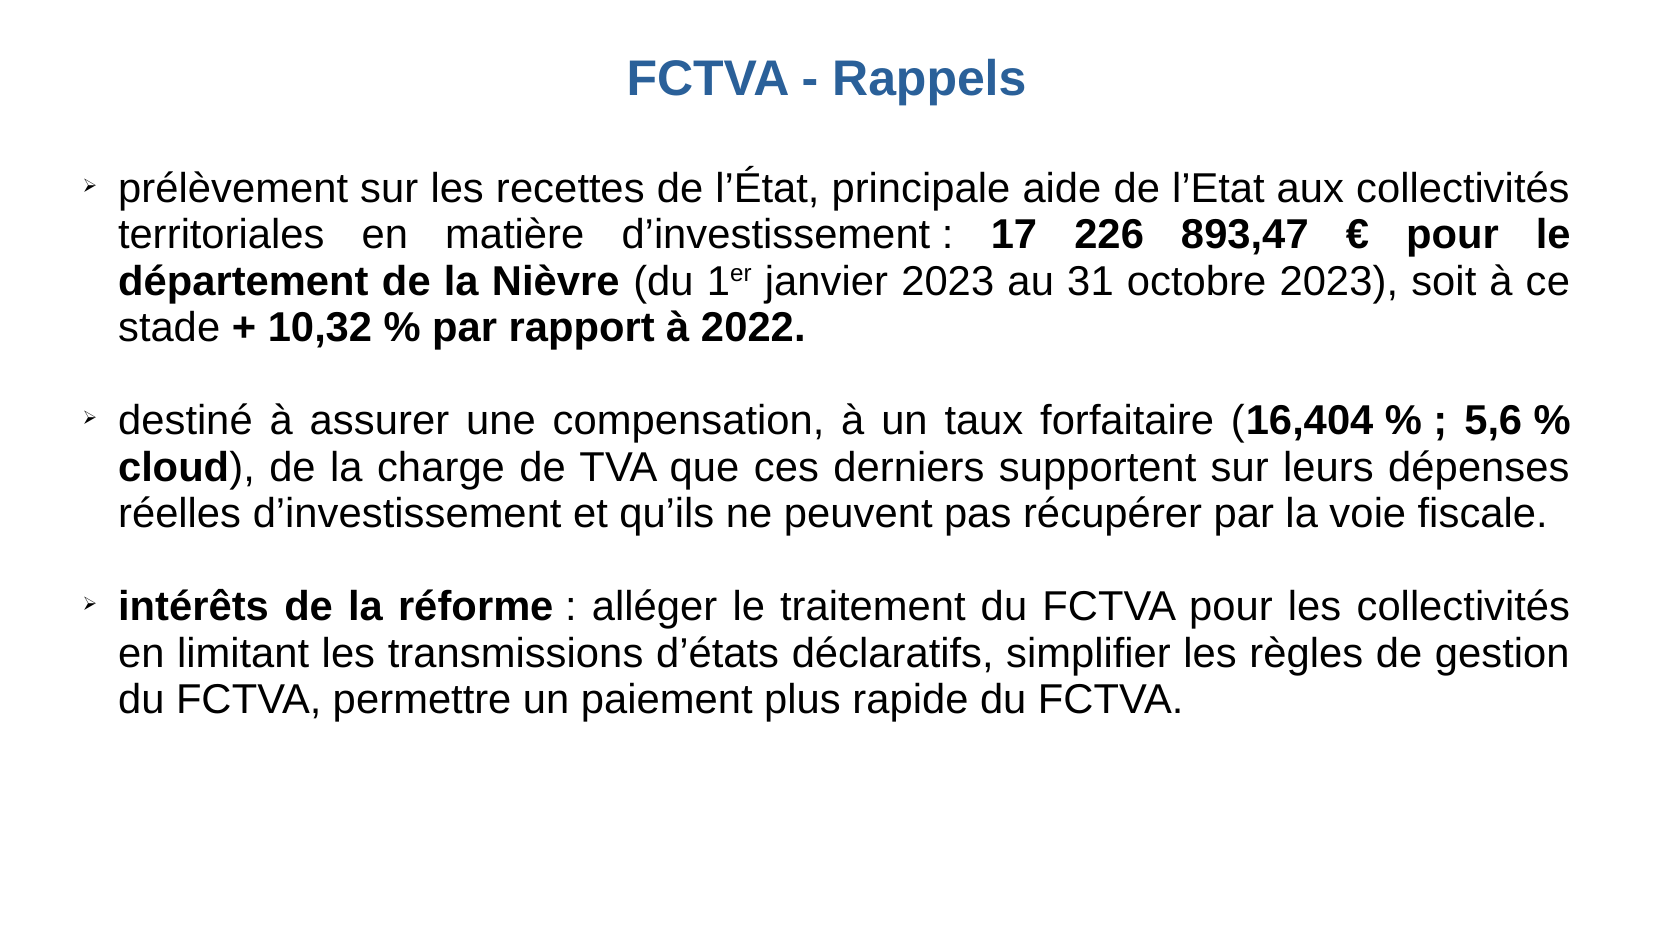

# FCTVA - Rappels
prélèvement sur les recettes de l’État, principale aide de l’Etat aux collectivités territoriales en matière d’investissement : 17 226 893,47 € pour le département de la Nièvre (du 1er janvier 2023 au 31 octobre 2023), soit à ce stade + 10,32 % par rapport à 2022.
destiné à assurer une compensation, à un taux forfaitaire (16,404 % ; 5,6 % cloud), de la charge de TVA que ces derniers supportent sur leurs dépenses réelles d’investissement et qu’ils ne peuvent pas récupérer par la voie fiscale.
intérêts de la réforme : alléger le traitement du FCTVA pour les collectivités en limitant les transmissions d’états déclaratifs, simplifier les règles de gestion du FCTVA, permettre un paiement plus rapide du FCTVA.